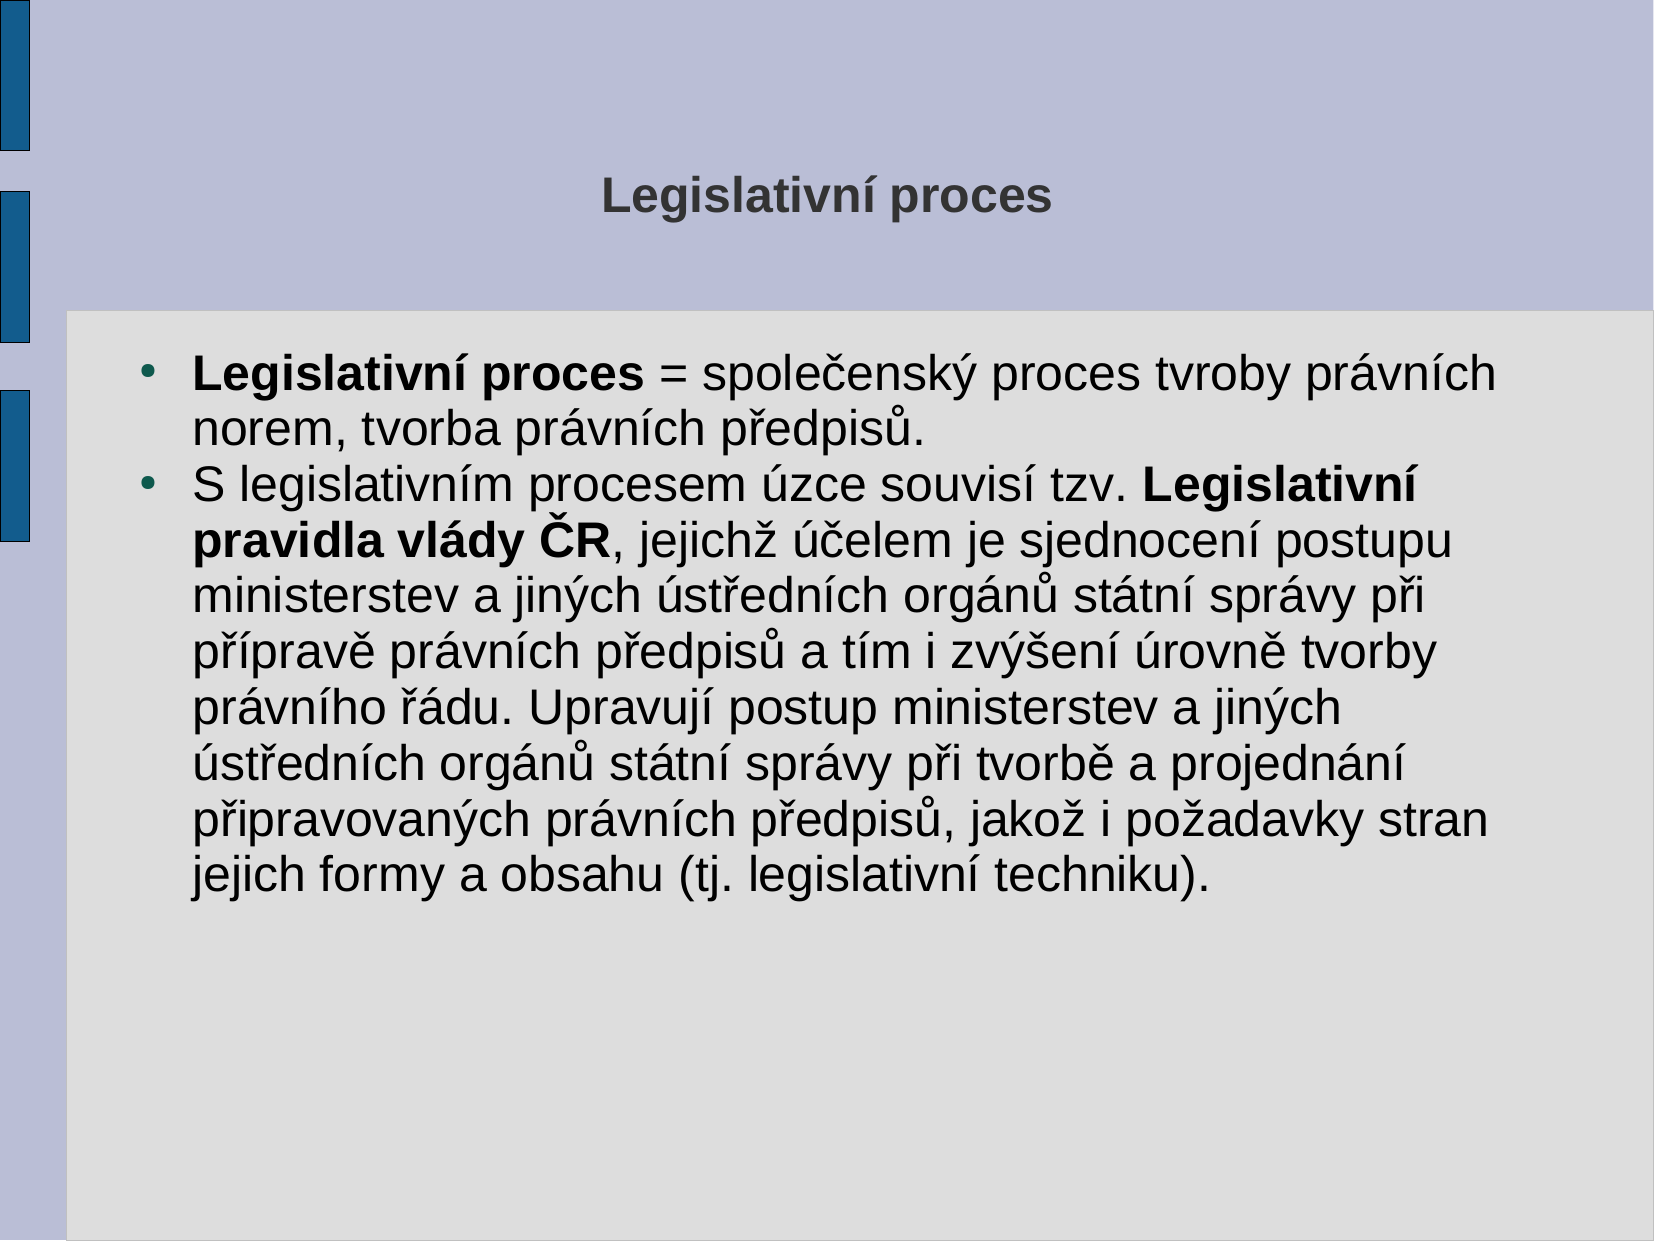

# Legislativní proces
Legislativní proces = společenský proces tvroby právních norem, tvorba právních předpisů.
S legislativním procesem úzce souvisí tzv. Legislativní pravidla vlády ČR, jejichž účelem je sjednocení postupu ministerstev a jiných ústředních orgánů státní správy při přípravě právních předpisů a tím i zvýšení úrovně tvorby právního řádu. Upravují postup ministerstev a jiných ústředních orgánů státní správy při tvorbě a projednání připravovaných právních předpisů, jakož i požadavky stran jejich formy a obsahu (tj. legislativní techniku).